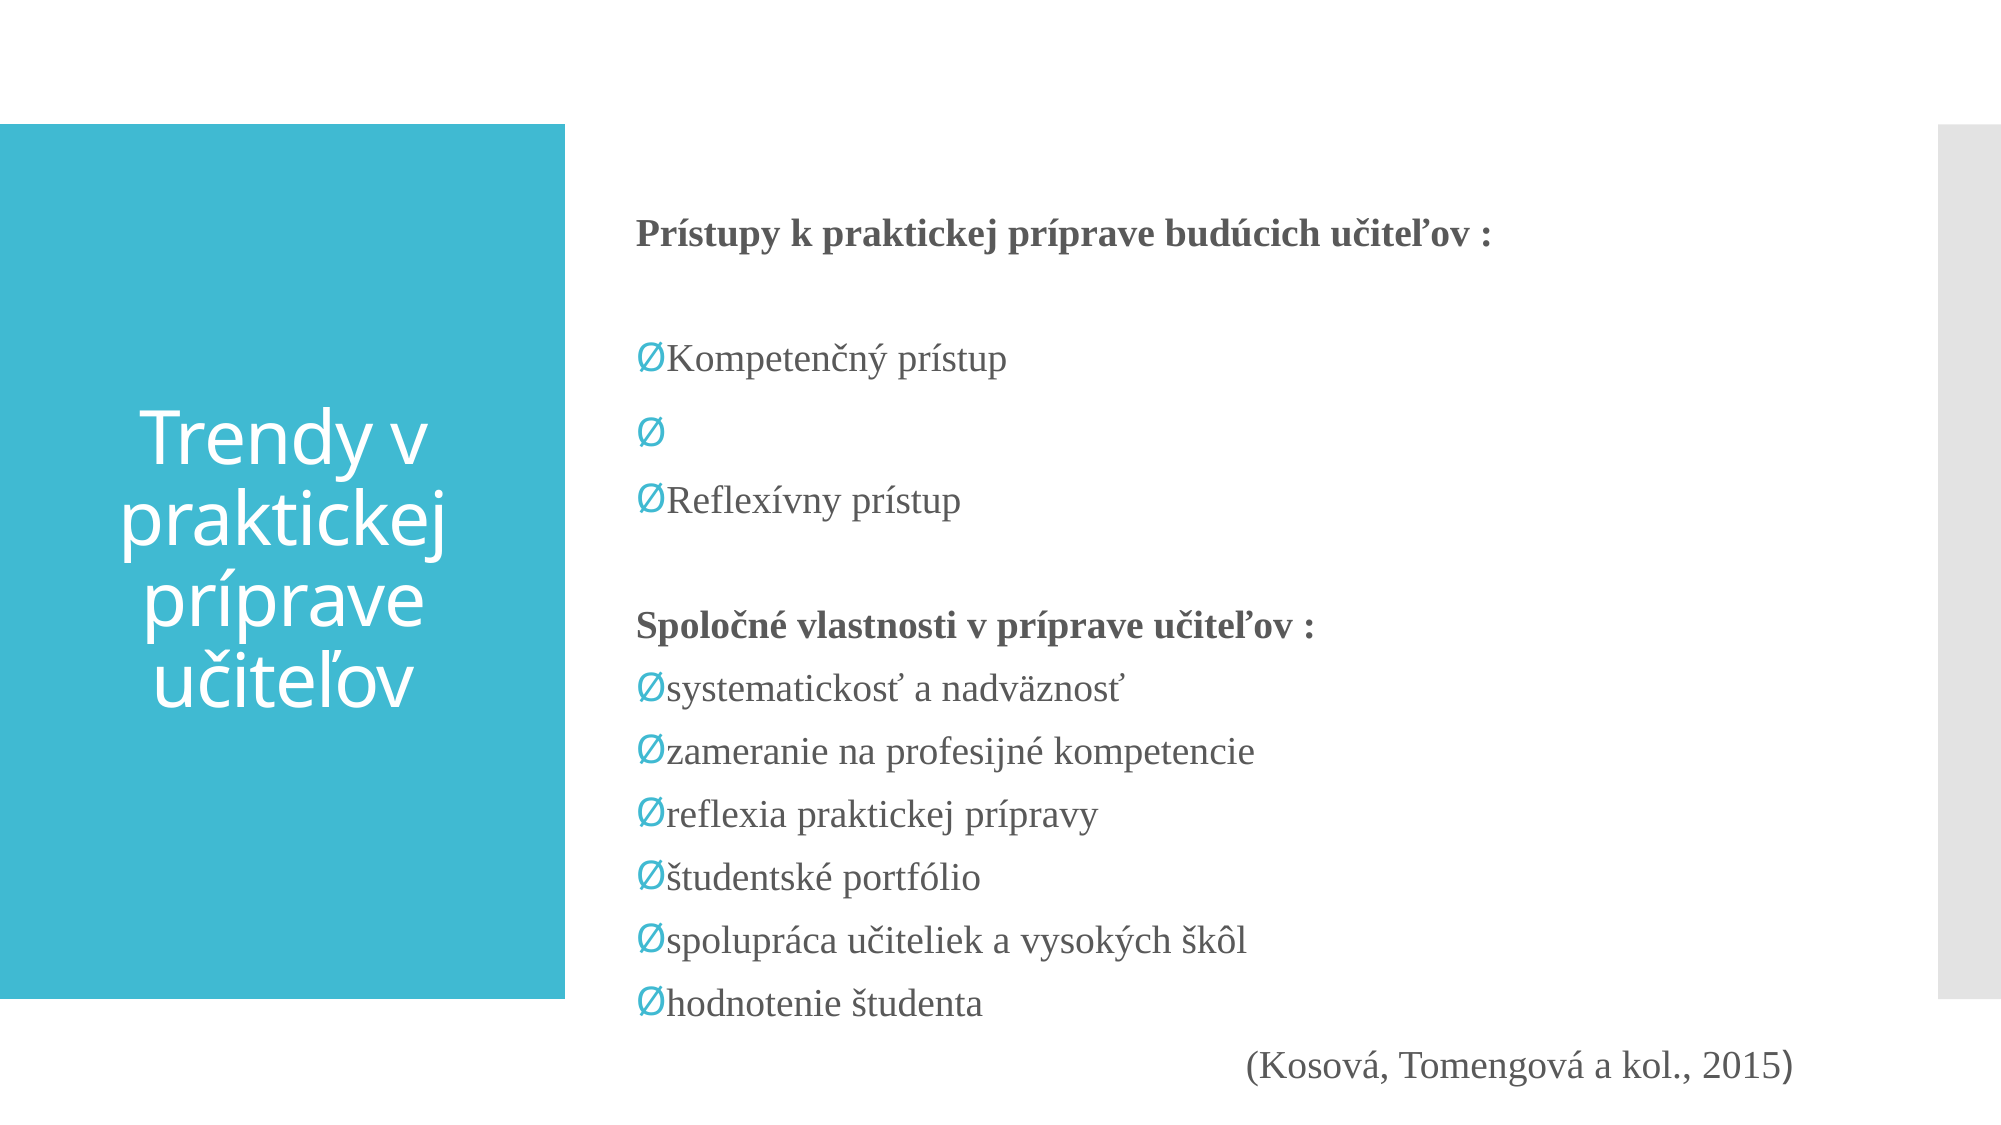

Prístupy k praktickej príprave budúcich učiteľov :
Kompetenčný prístup
Reflexívny prístup
Spoločné vlastnosti v príprave učiteľov :
systematickosť a nadväznosť
zameranie na profesijné kompetencie
reflexia praktickej prípravy
študentské portfólio
spolupráca učiteliek a vysokých škôl
hodnotenie študenta
 (Kosová, Tomengová a kol., 2015)
# Trendy v praktickej príprave učiteľov